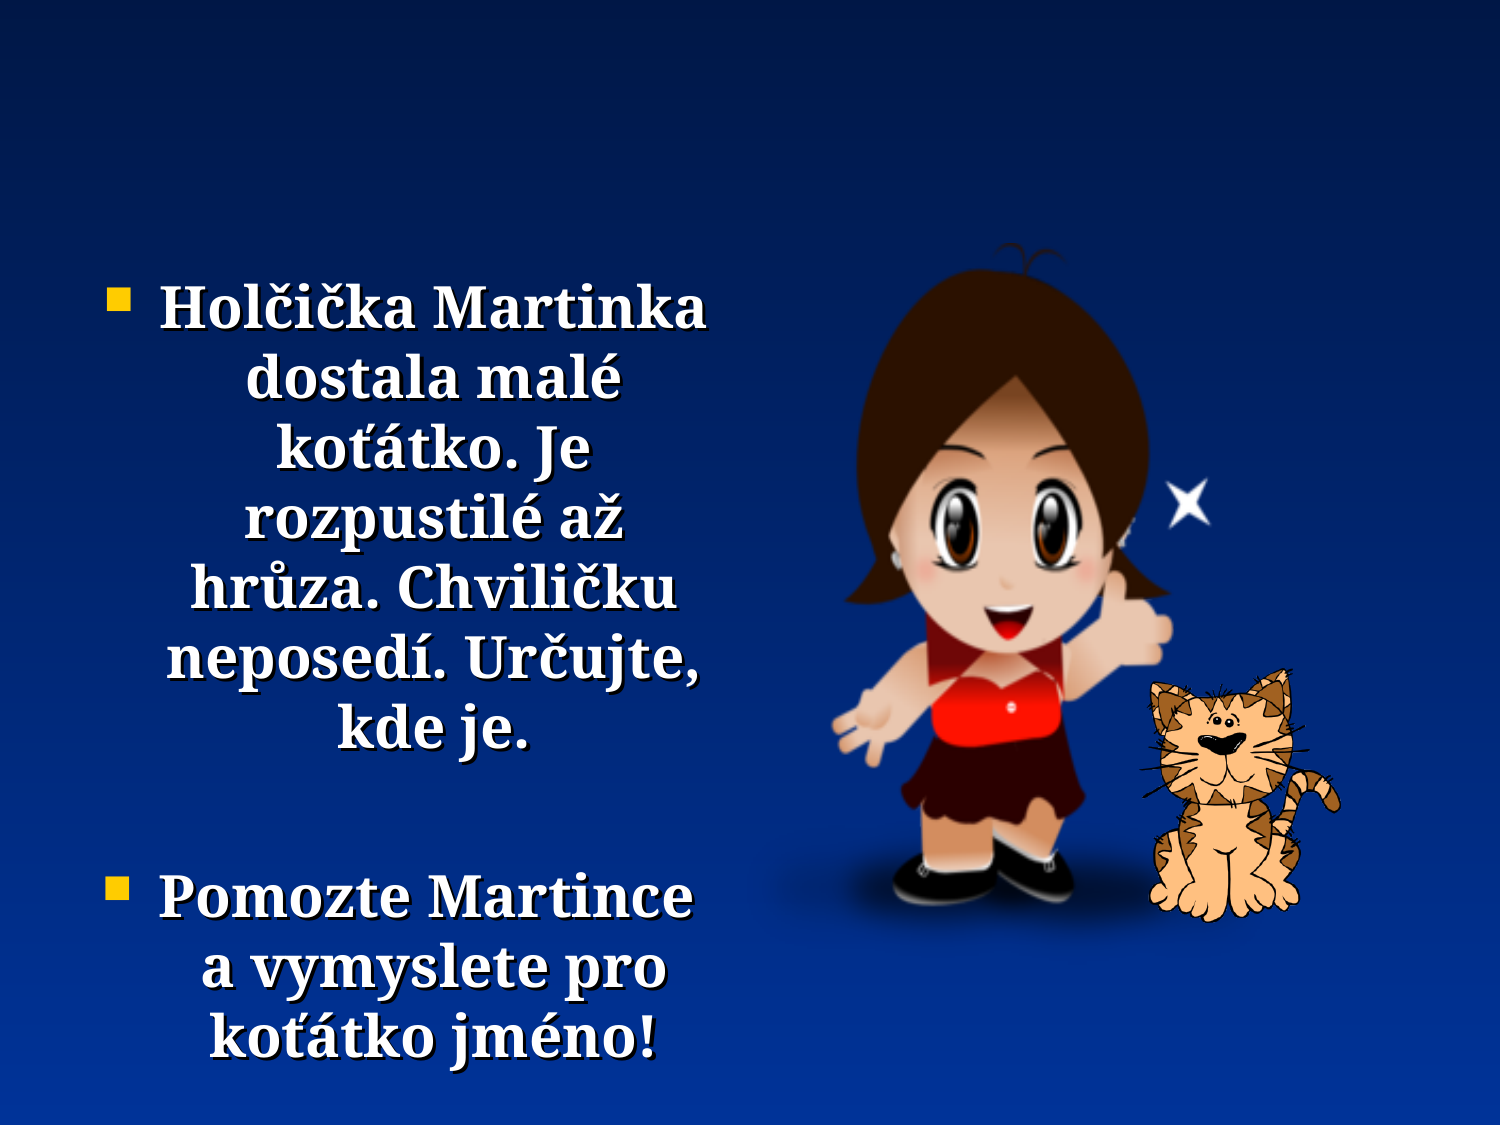

# Holčička Martinka dostala malé koťátko. Je rozpustilé až hrůza. Chviličku neposedí. Určujte, kde je.
Pomozte Martince
a vymyslete pro koťátko jméno!